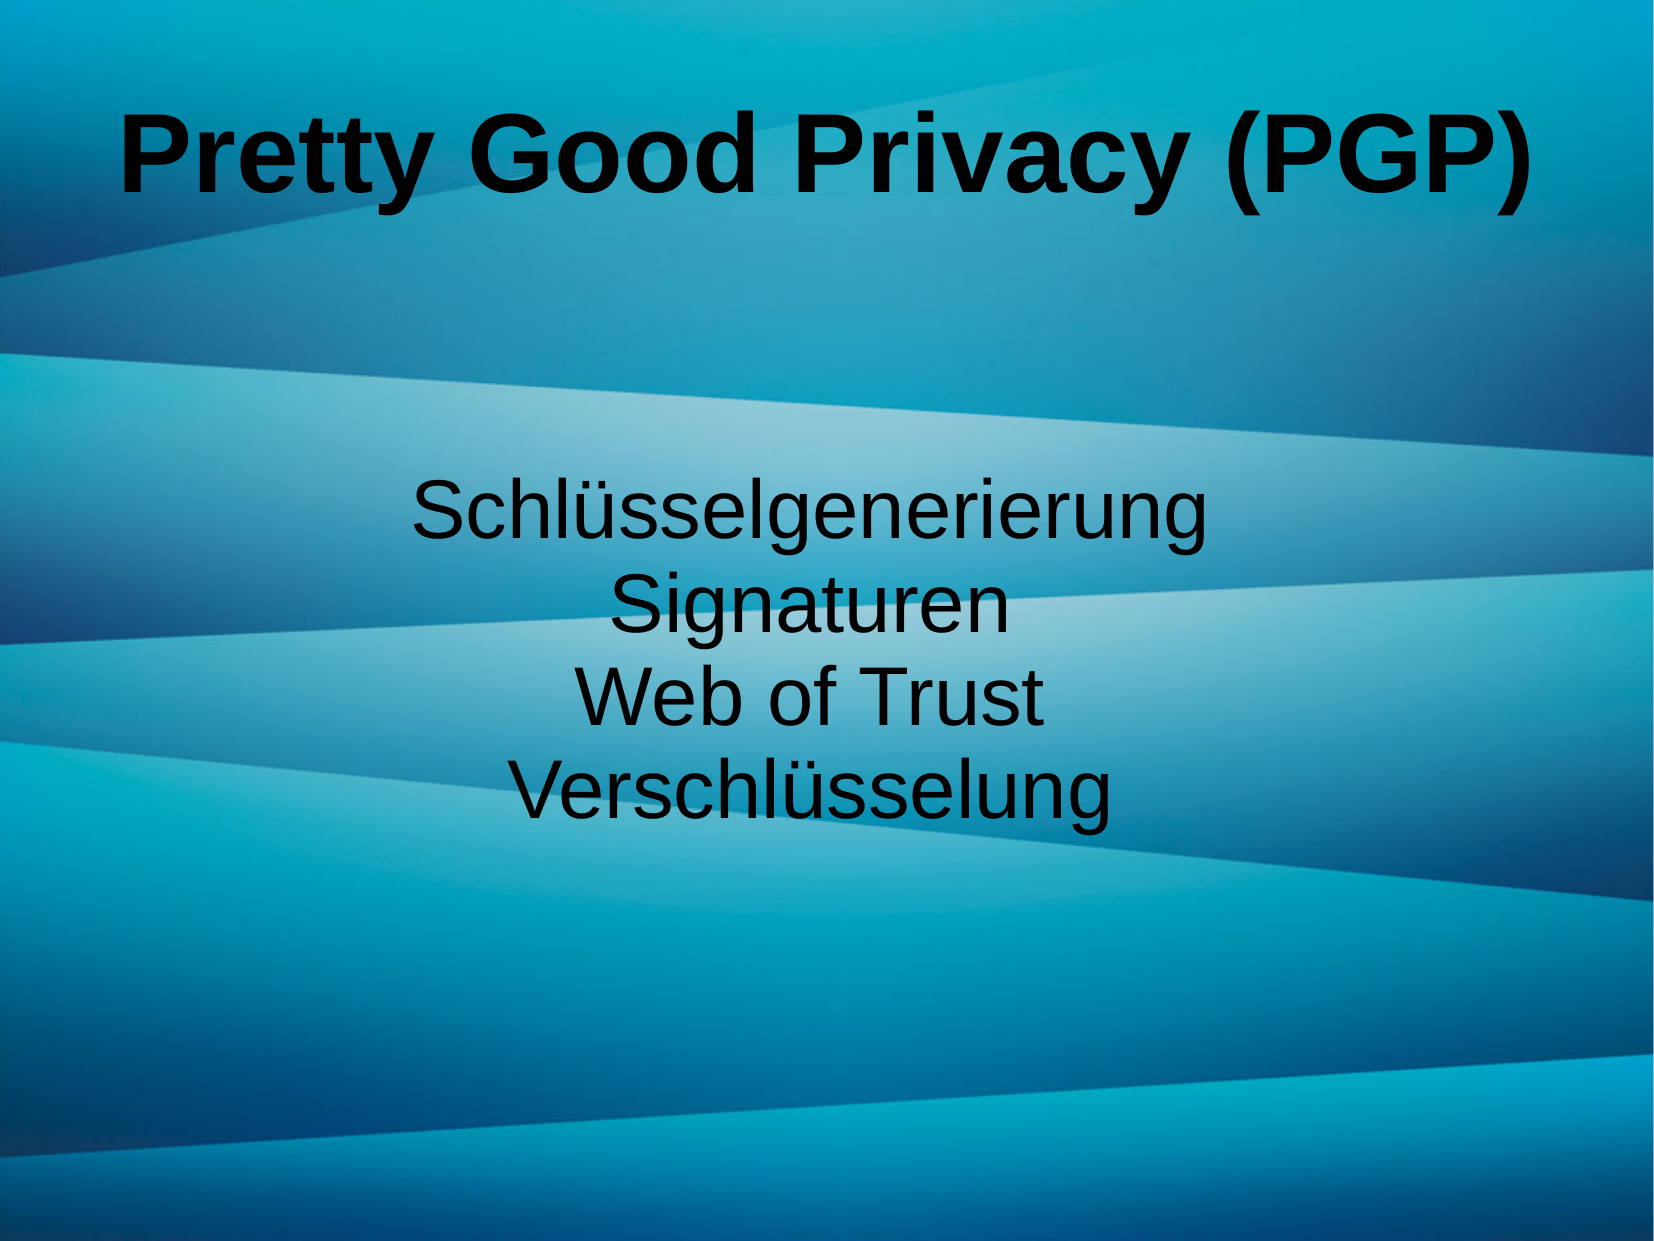

# Pretty Good Privacy (PGP)
Schlüsselgenerierung
Signaturen
Web of Trust
Verschlüsselung